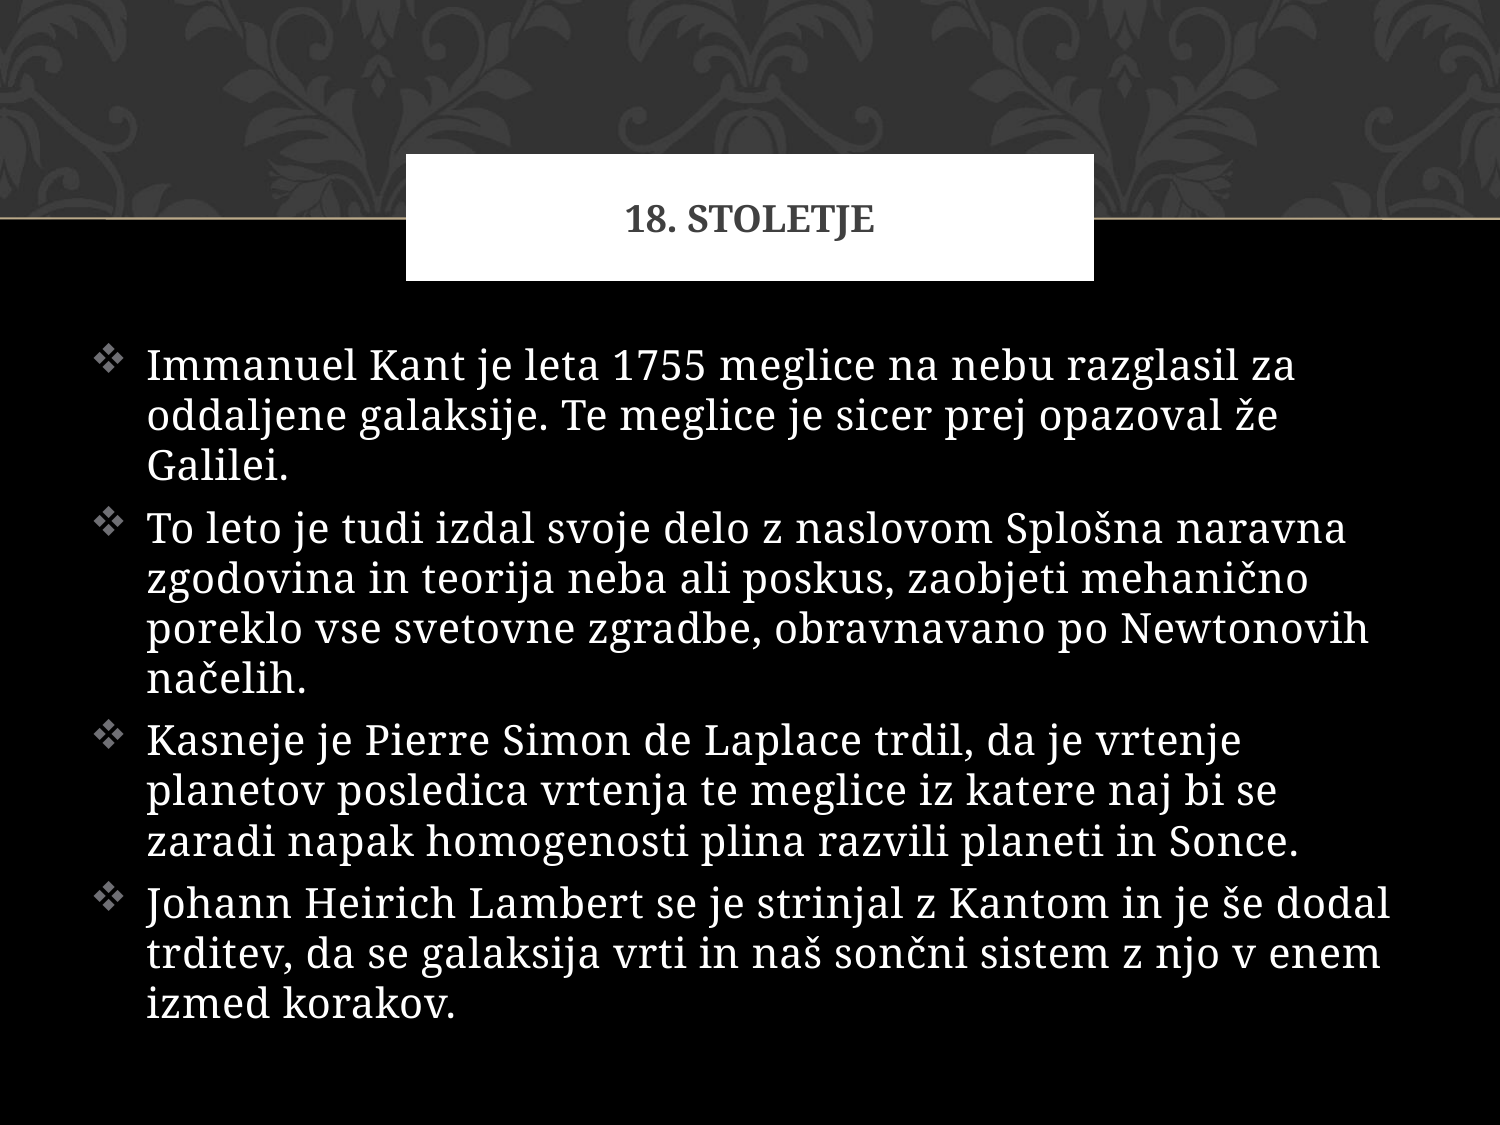

18. stoletje
# Immanuel Kant je leta 1755 meglice na nebu razglasil za oddaljene galaksije. Te meglice je sicer prej opazoval že Galilei.
To leto je tudi izdal svoje delo z naslovom Splošna naravna zgodovina in teorija neba ali poskus, zaobjeti mehanično poreklo vse svetovne zgradbe, obravnavano po Newtonovih načelih.
Kasneje je Pierre Simon de Laplace trdil, da je vrtenje planetov posledica vrtenja te meglice iz katere naj bi se zaradi napak homogenosti plina razvili planeti in Sonce.
Johann Heirich Lambert se je strinjal z Kantom in je še dodal trditev, da se galaksija vrti in naš sončni sistem z njo v enem izmed korakov.